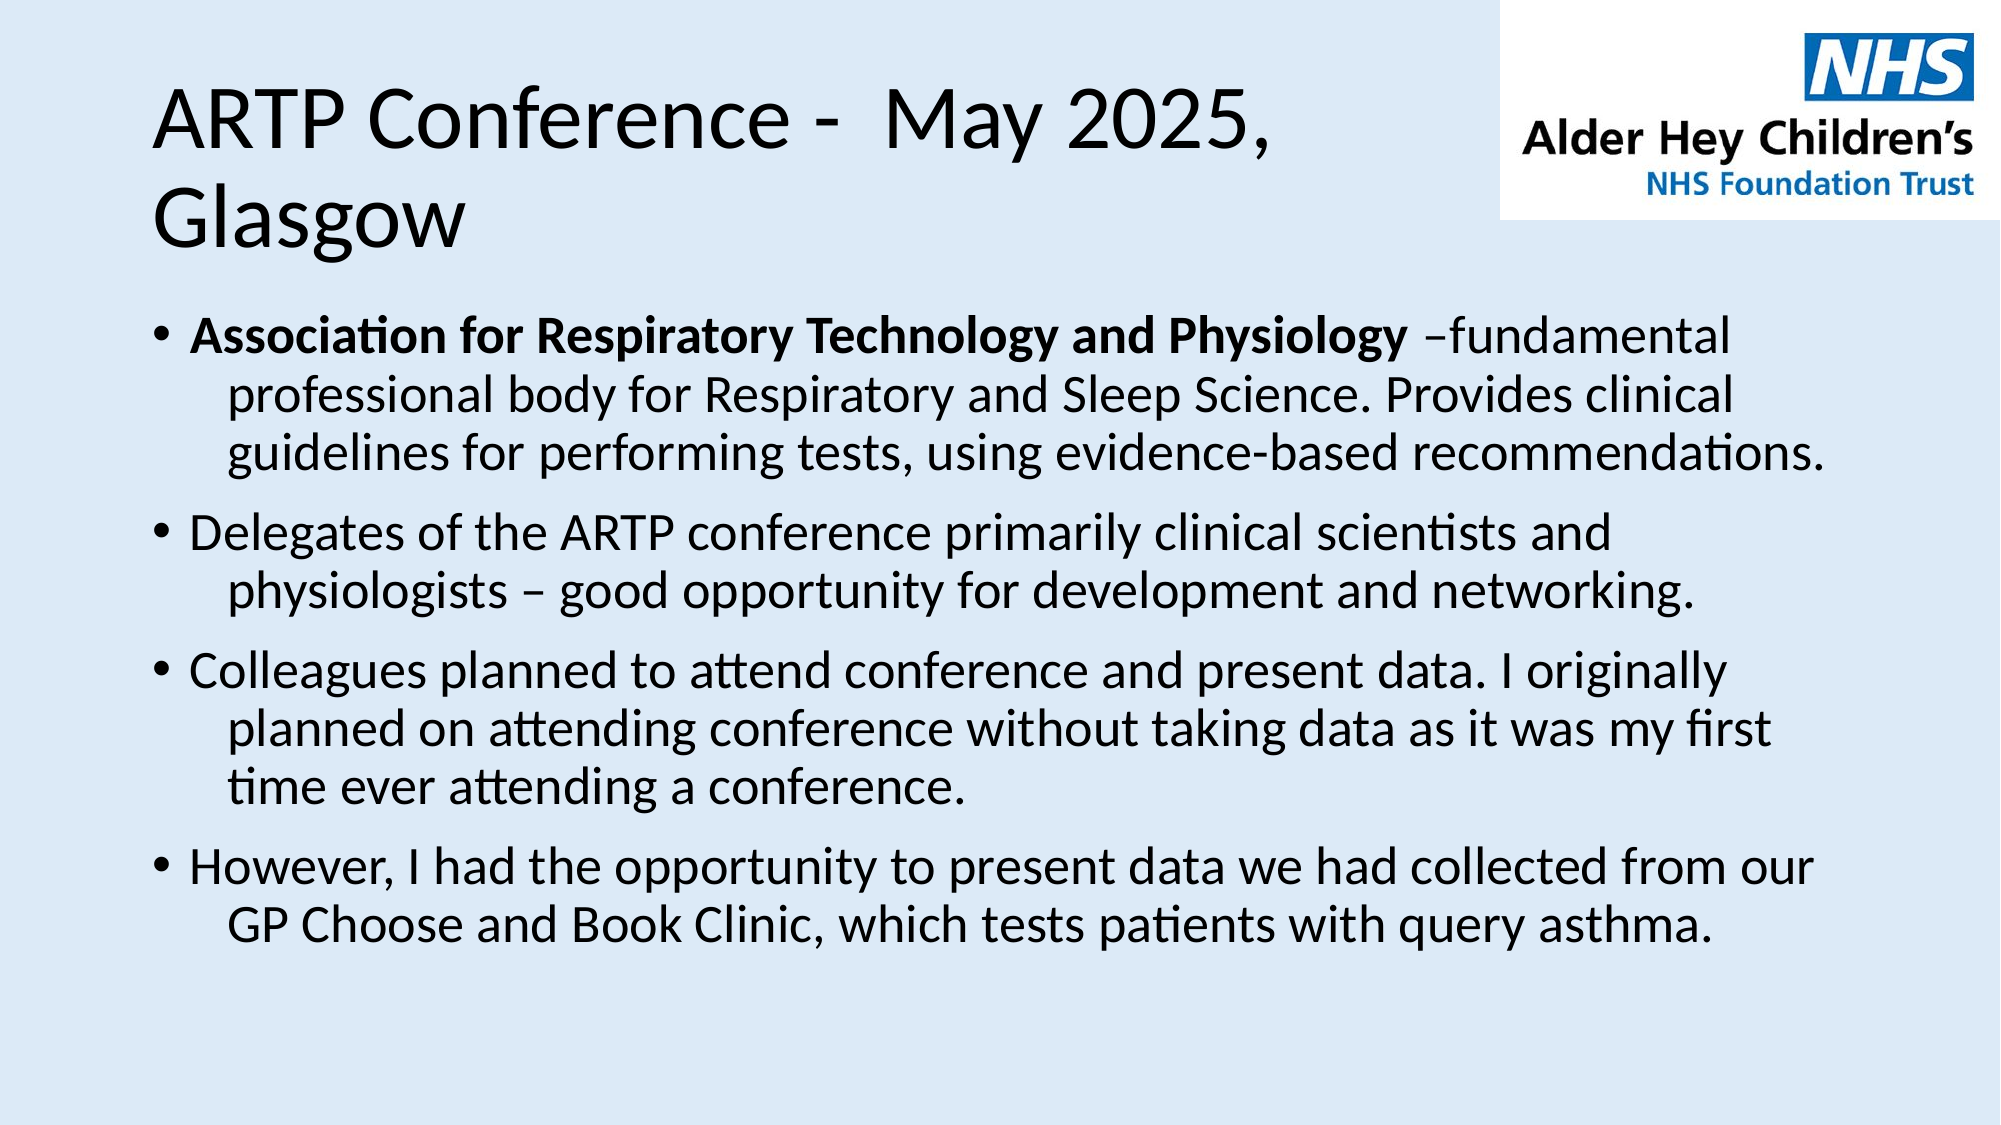

# ARTP Conference - May 2025, Glasgow
Association for Respiratory Technology and Physiology –fundamental professional body for Respiratory and Sleep Science. Provides clinical guidelines for performing tests, using evidence-based recommendations.
Delegates of the ARTP conference primarily clinical scientists and physiologists – good opportunity for development and networking.
Colleagues planned to attend conference and present data. I originally planned on attending conference without taking data as it was my first time ever attending a conference.
However, I had the opportunity to present data we had collected from our GP Choose and Book Clinic, which tests patients with query asthma.